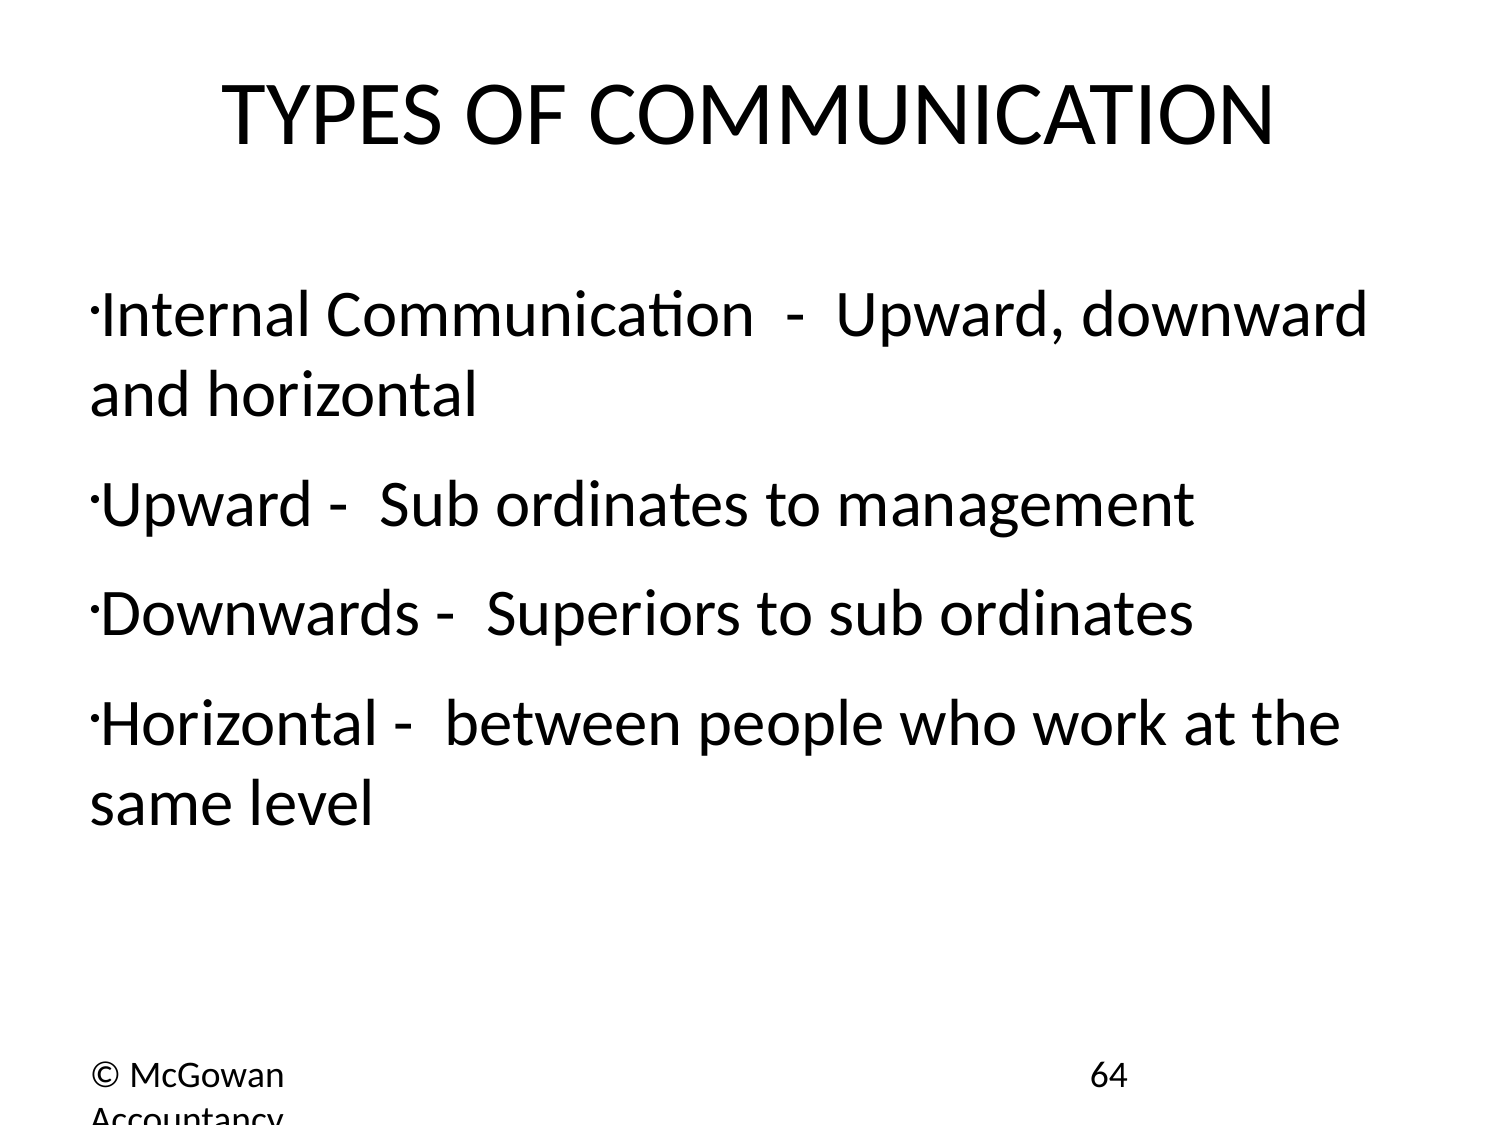

# TYPES OF COMMUNICATION
Internal Communication - Upward, downward and horizontal
Upward - Sub ordinates to management
Downwards - Superiors to sub ordinates
Horizontal - between people who work at the same level
© McGowan Accountancy Services
64